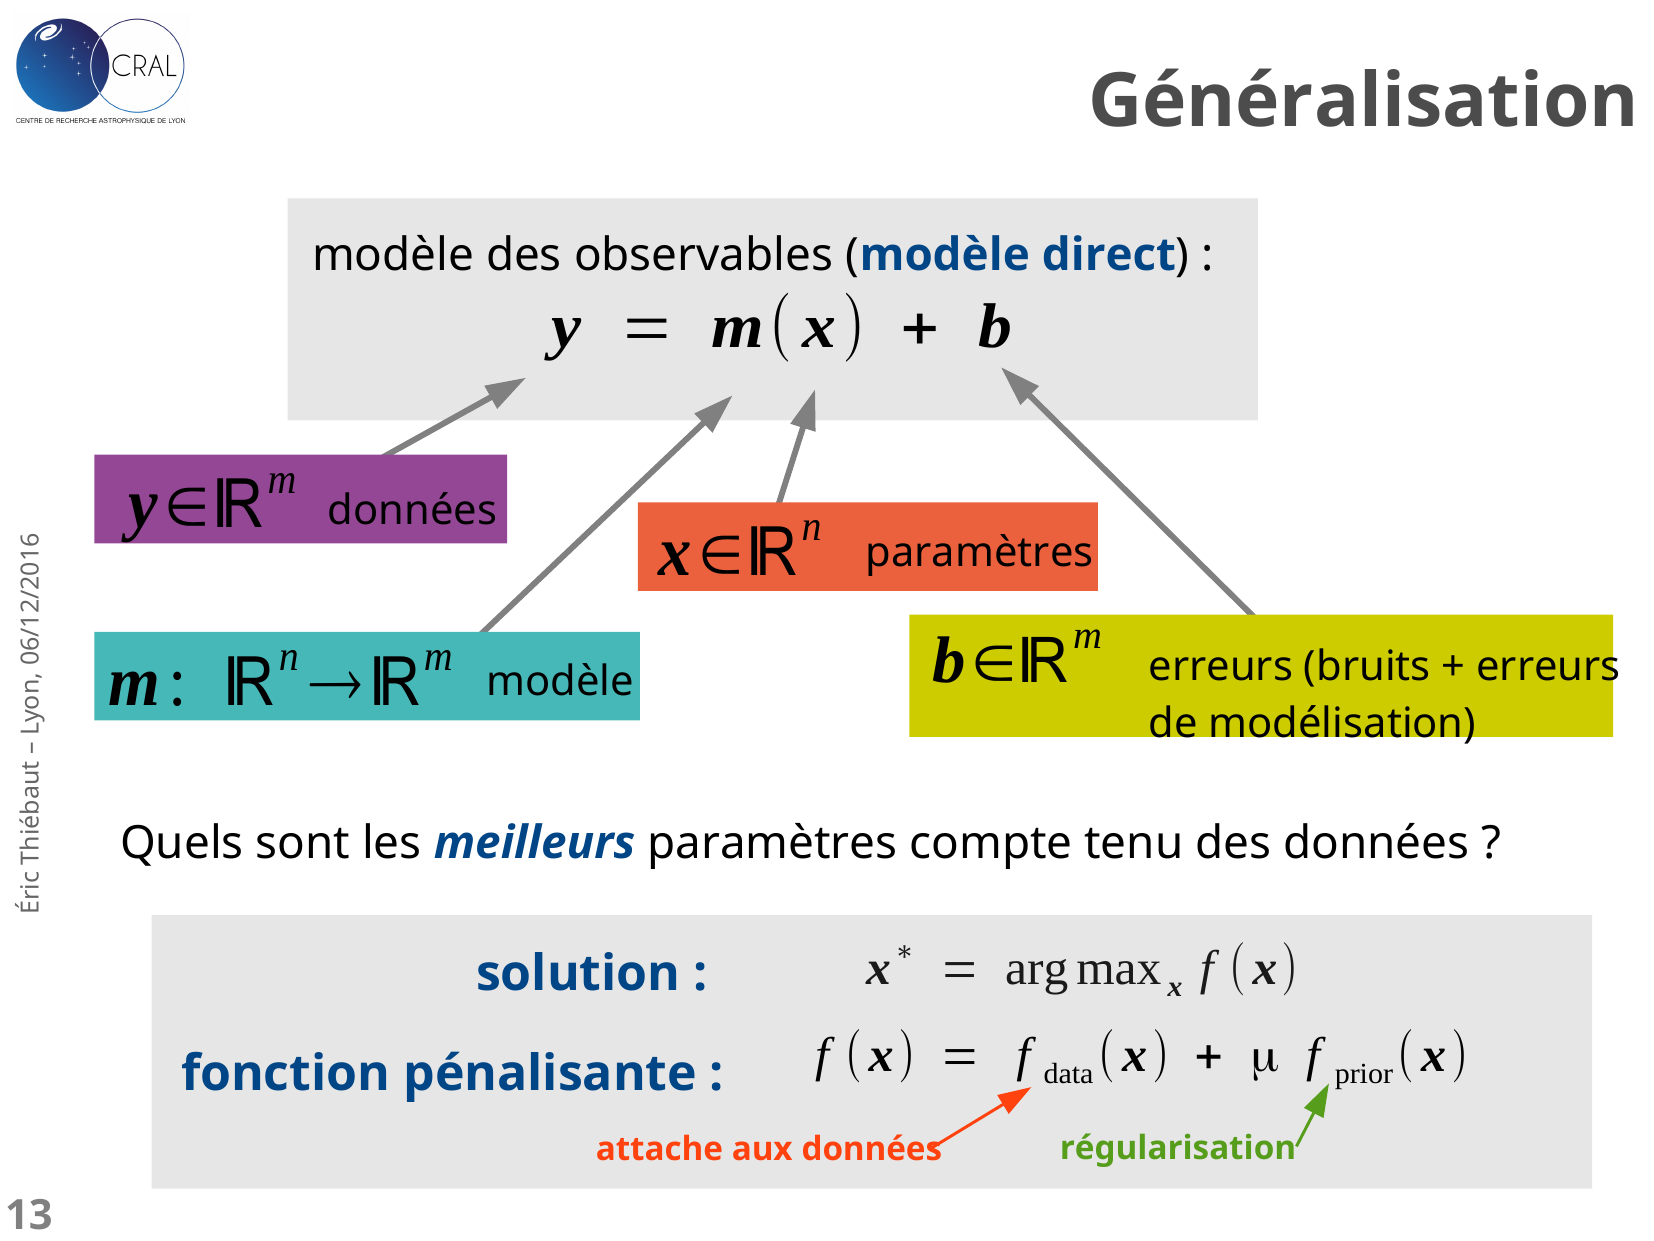

# Généralisation
modèle des observables (modèle direct) :
données
paramètres
erreurs (bruits + erreurs
de modélisation)
modèle
Quels sont les meilleurs paramètres compte tenu des données ?
solution :
fonction pénalisante :
régularisation
attache aux données
13